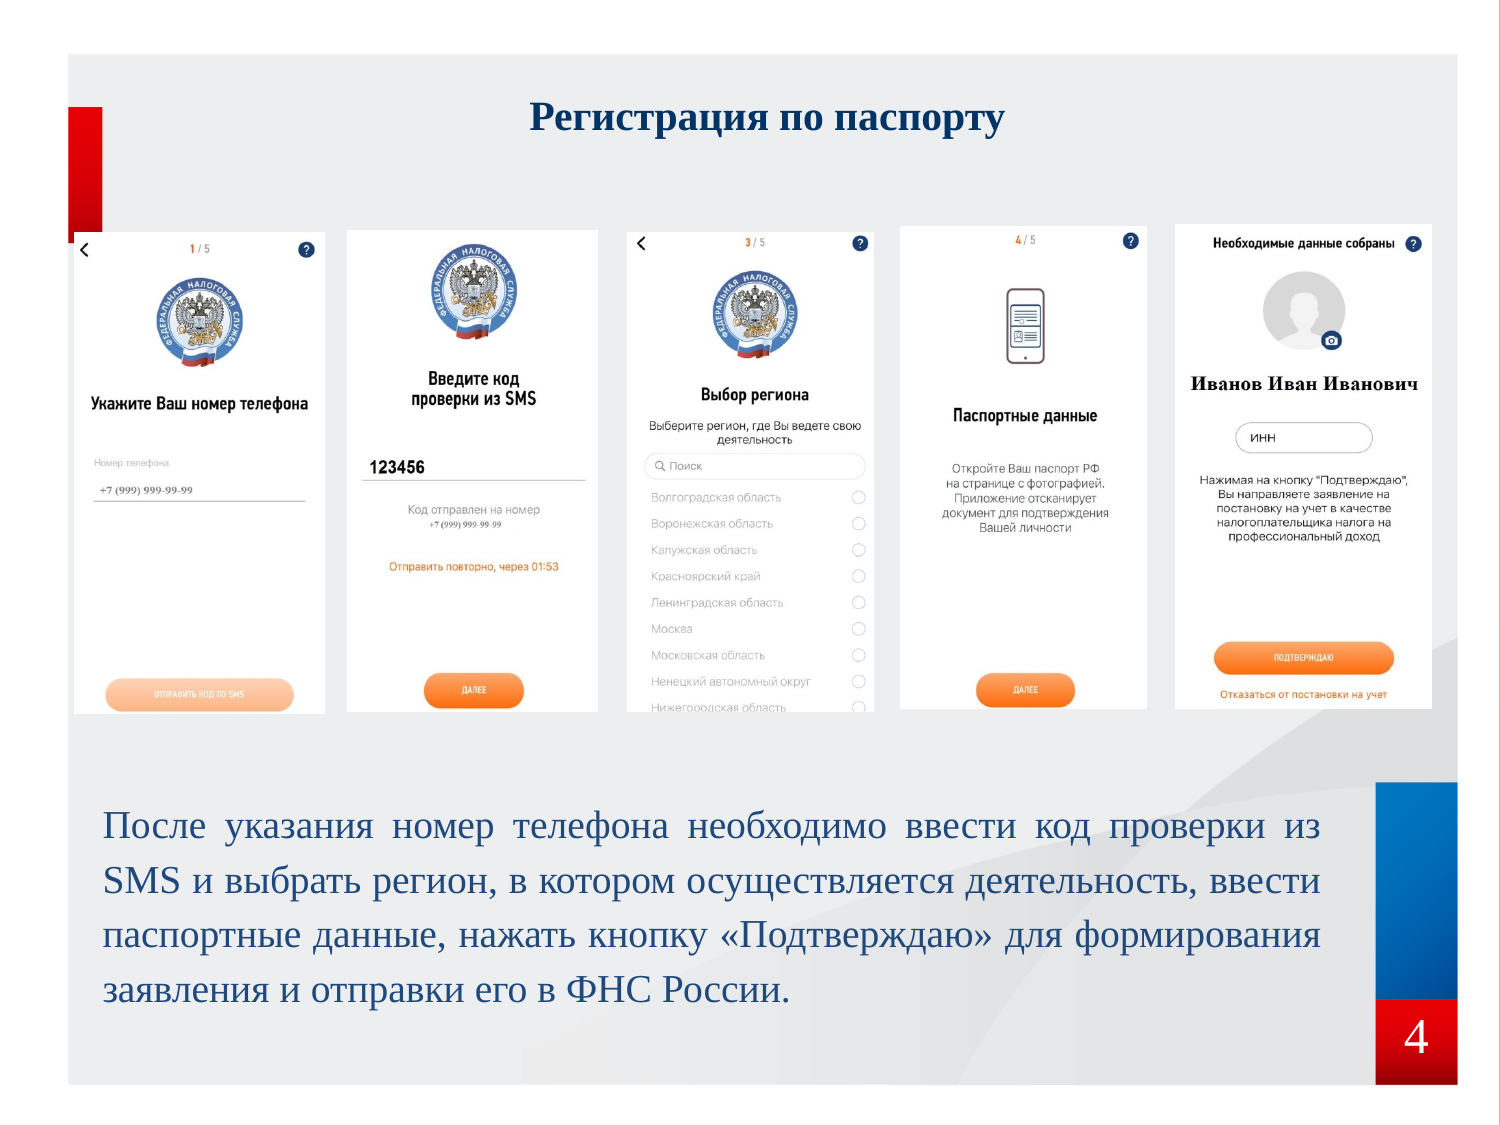

Регистрация по паспорту
После указания номер телефона необходимо ввести код проверки из SMS и выбрать регион, в котором осуществляется деятельность, ввести паспортные данные, нажать кнопку «Подтверждаю» для формирования заявления и отправки его в ФНС России.
4